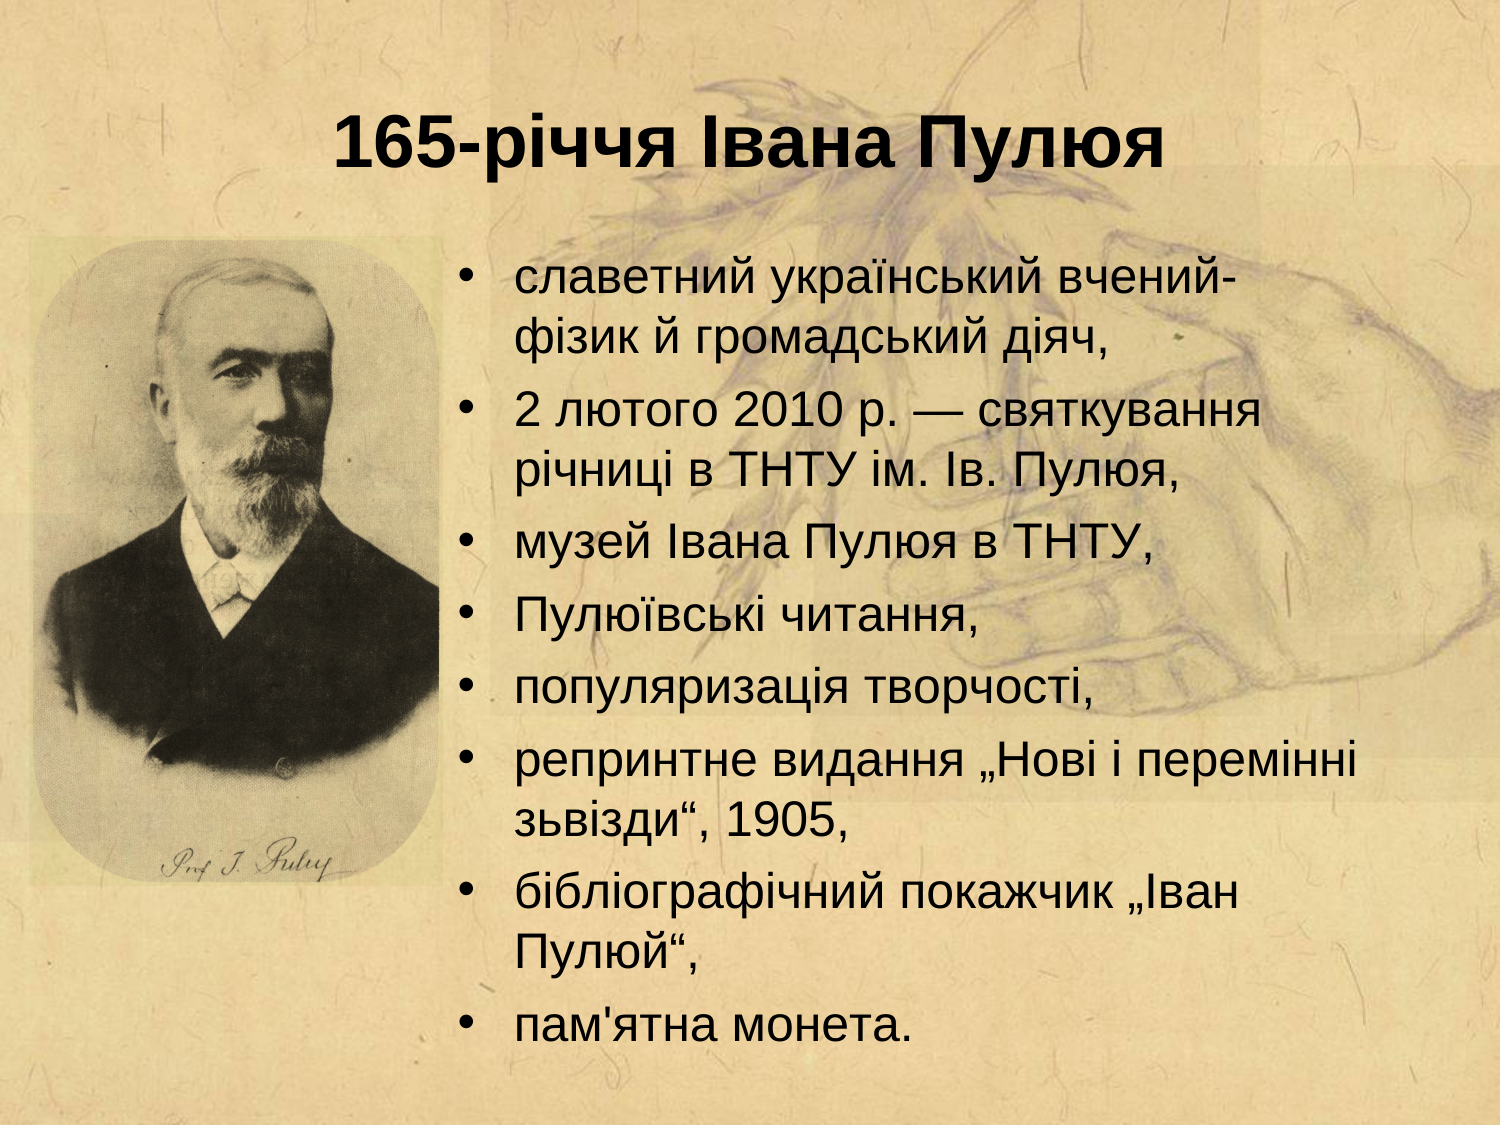

# 165-річчя Івана Пулюя
славетний український вчений-фізик й громадський діяч,
2 лютого 2010 р. — святкування річниці в ТНТУ ім. Ів. Пулюя,
музей Івана Пулюя в ТНТУ,
Пулюївські читання,
популяризація творчості,
репринтне видання „Нові і перемінні зьвізди“, 1905,
бібліографічний покажчик „Іван Пулюй“,
пам'ятна монета.